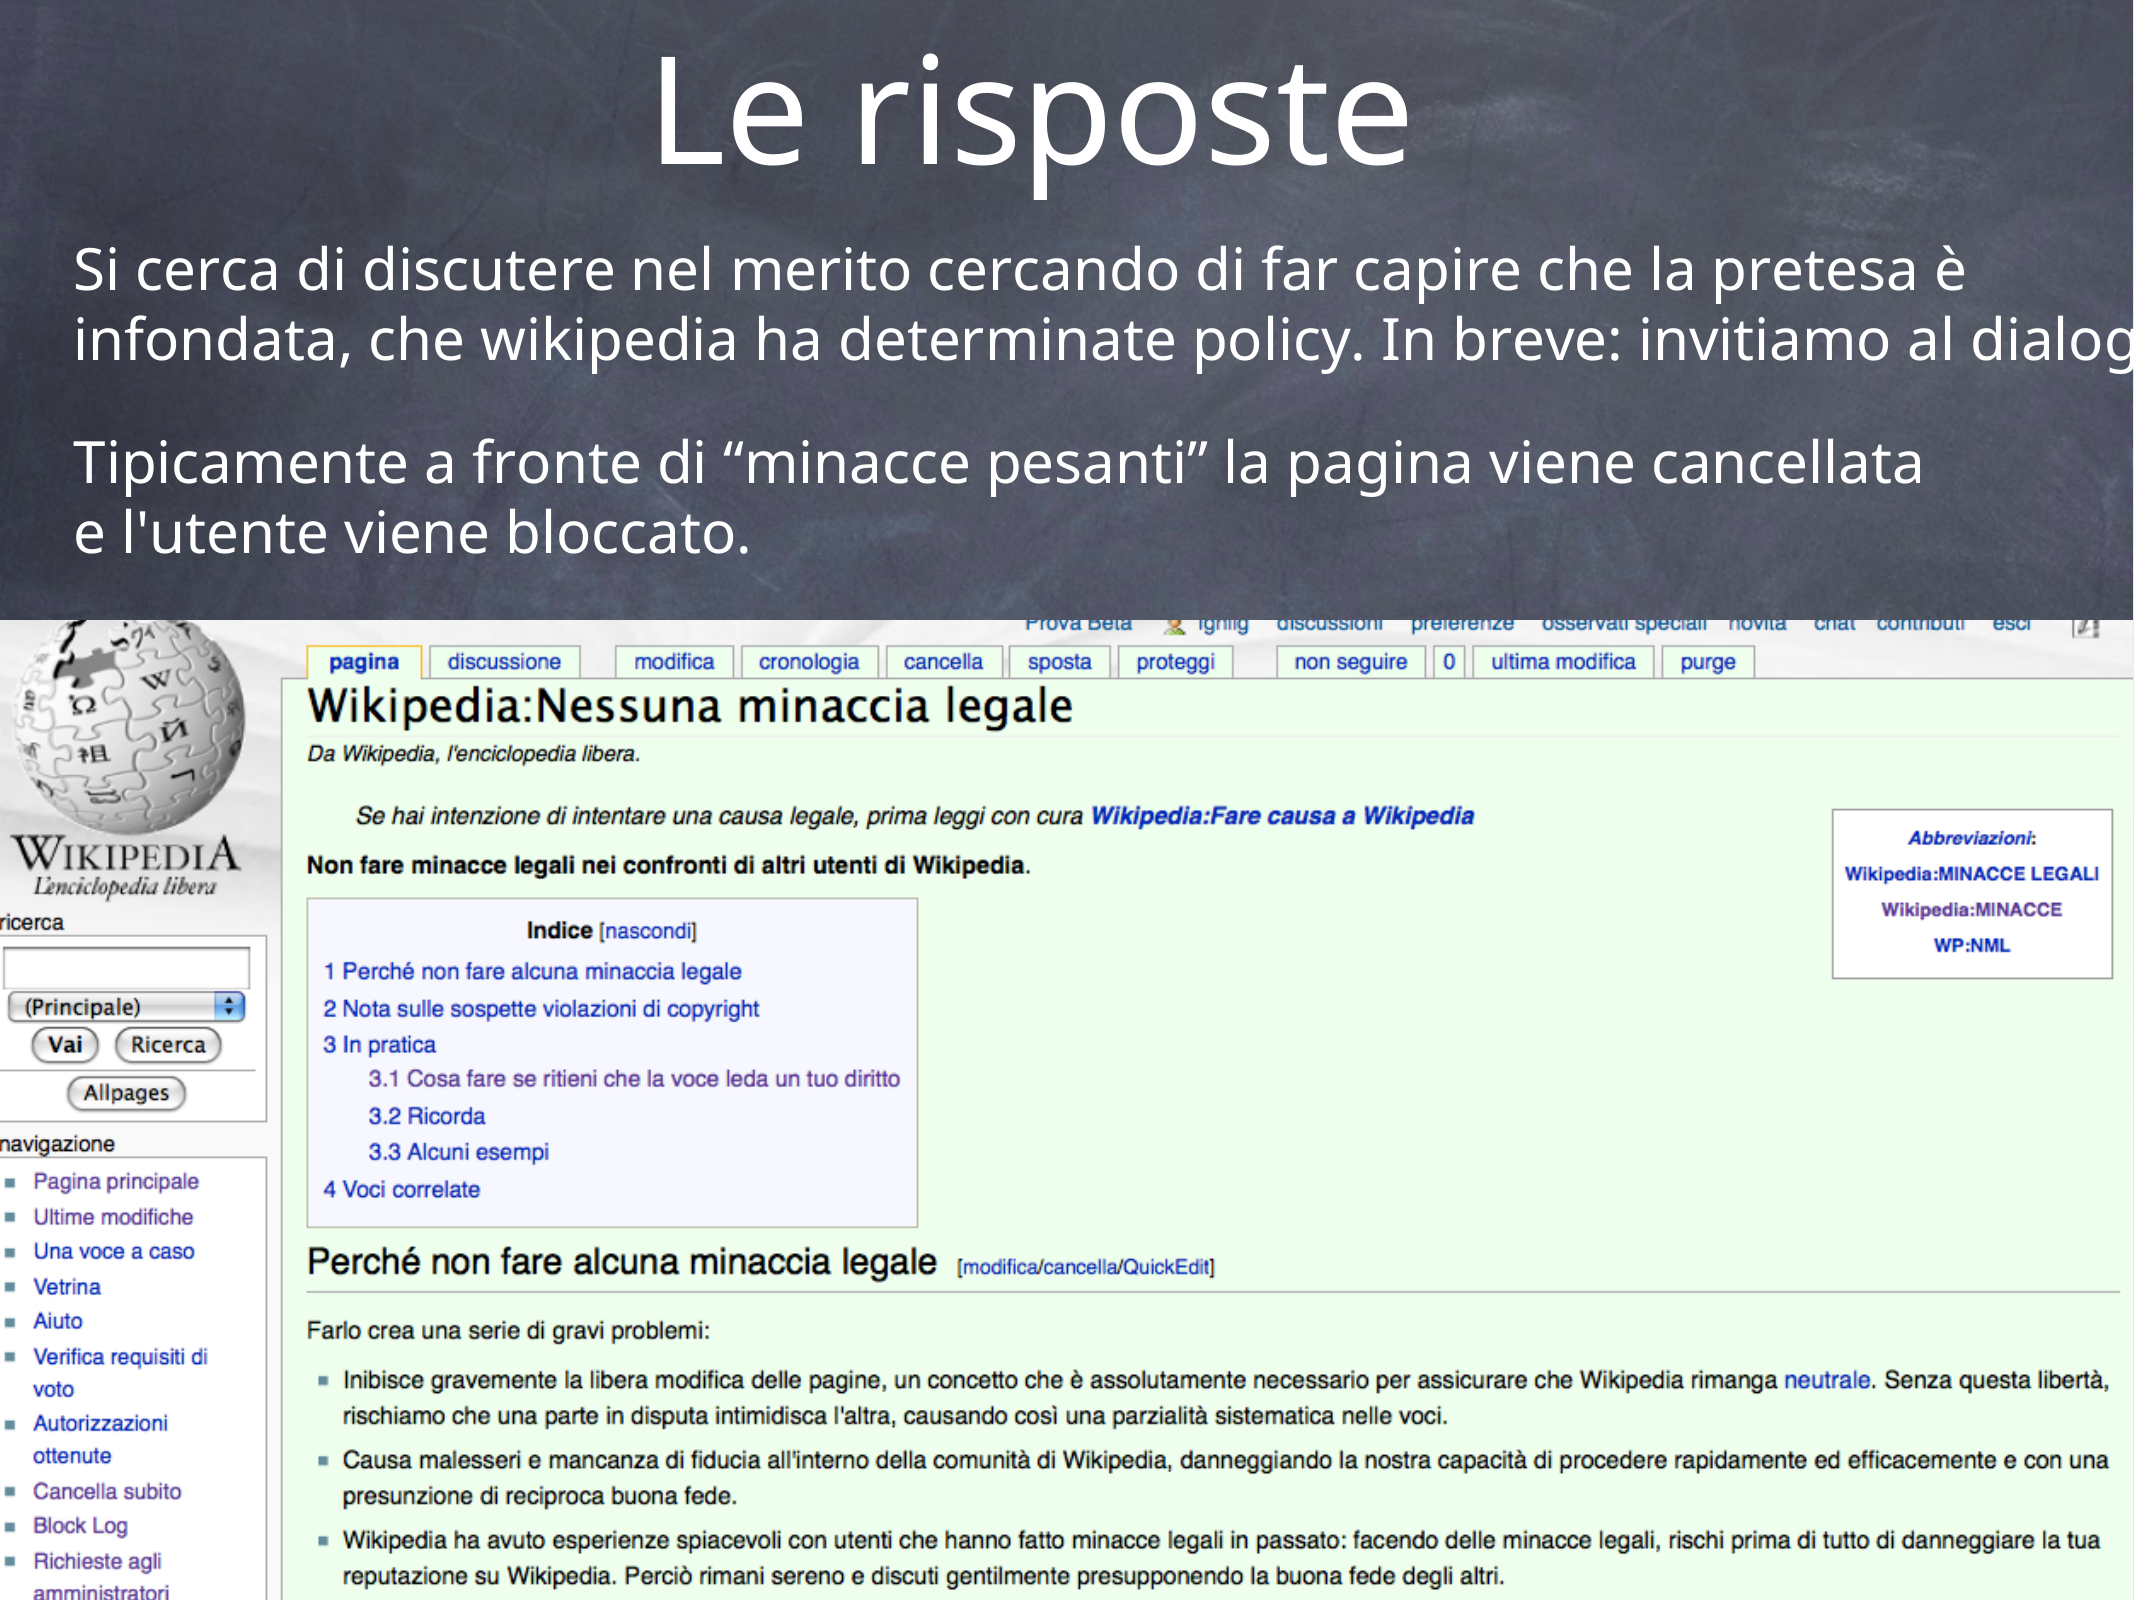

# Le risposte
Si cerca di discutere nel merito cercando di far capire che la pretesa è
infondata, che wikipedia ha determinate policy. In breve: invitiamo al dialogo
Tipicamente a fronte di “minacce pesanti” la pagina viene cancellata e l'utente viene bloccato.